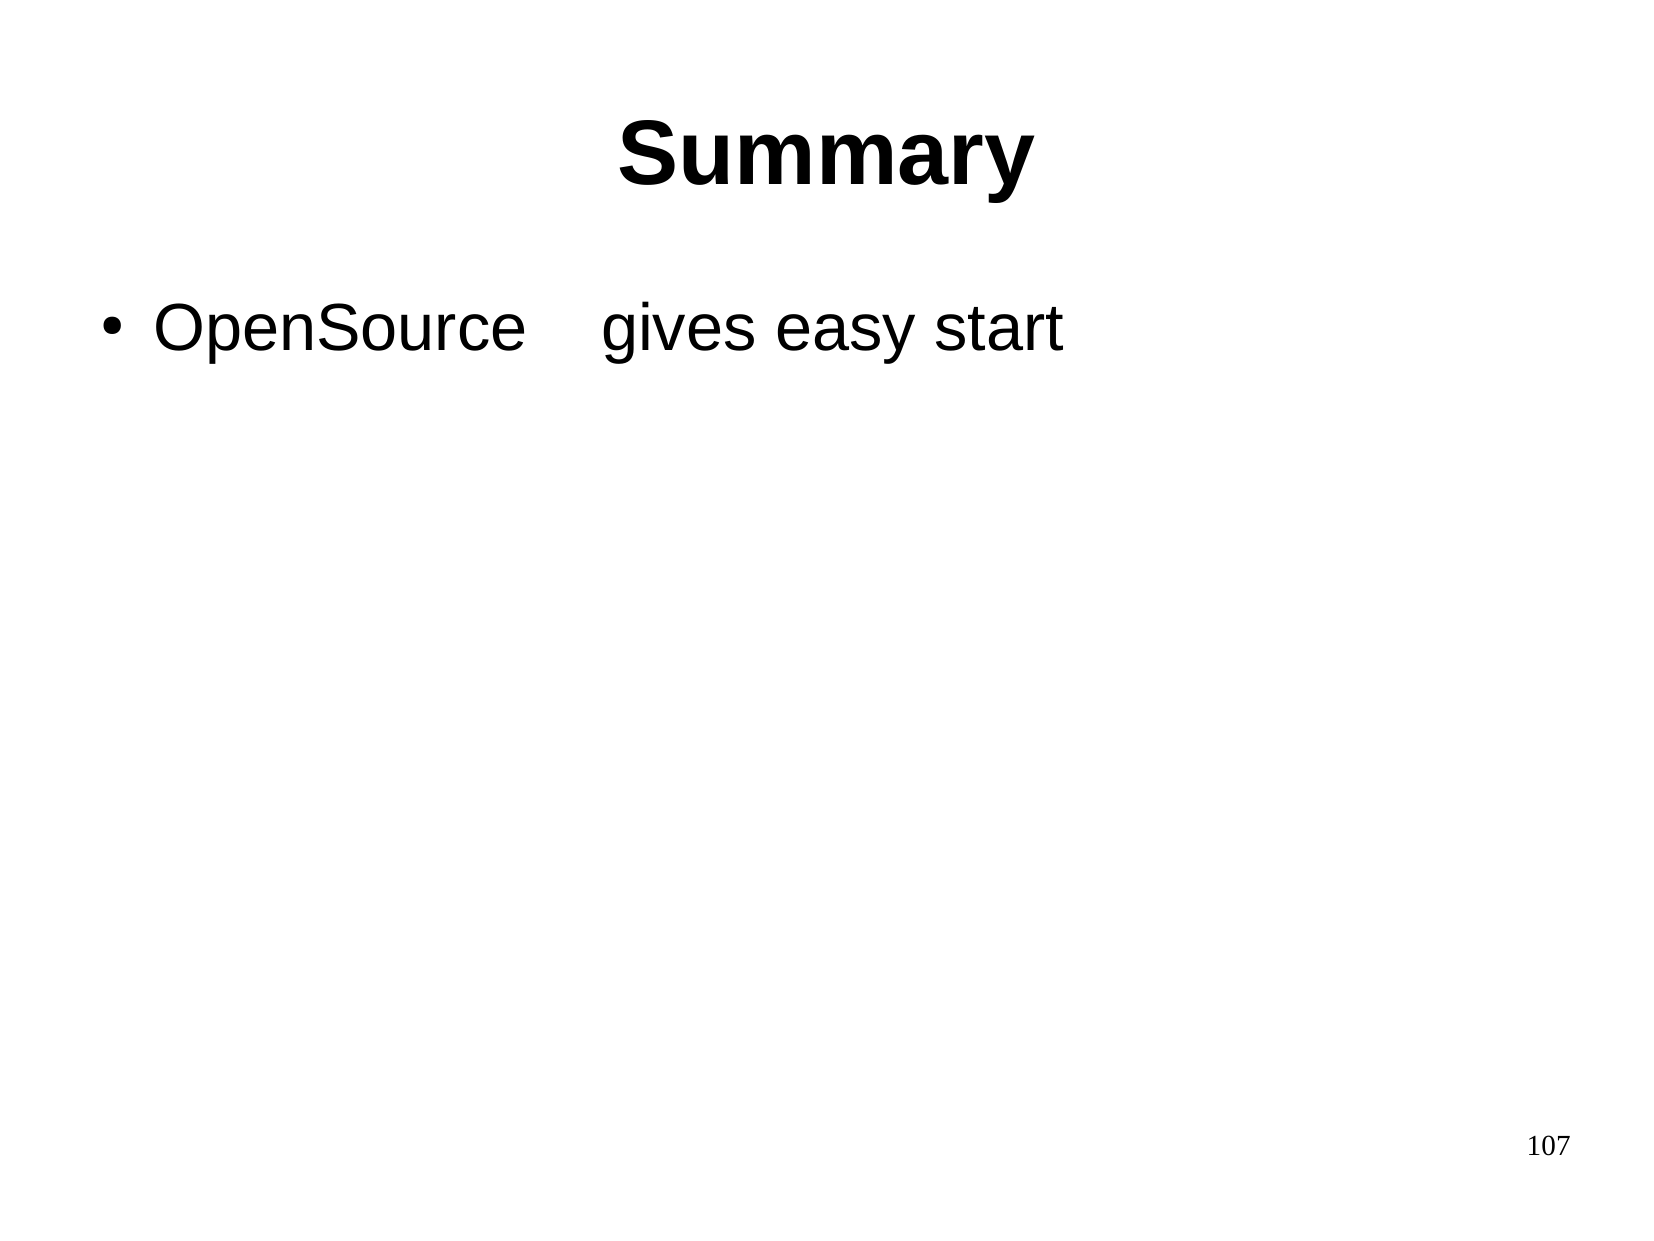

# Summary
OpenSource gives easy start
107